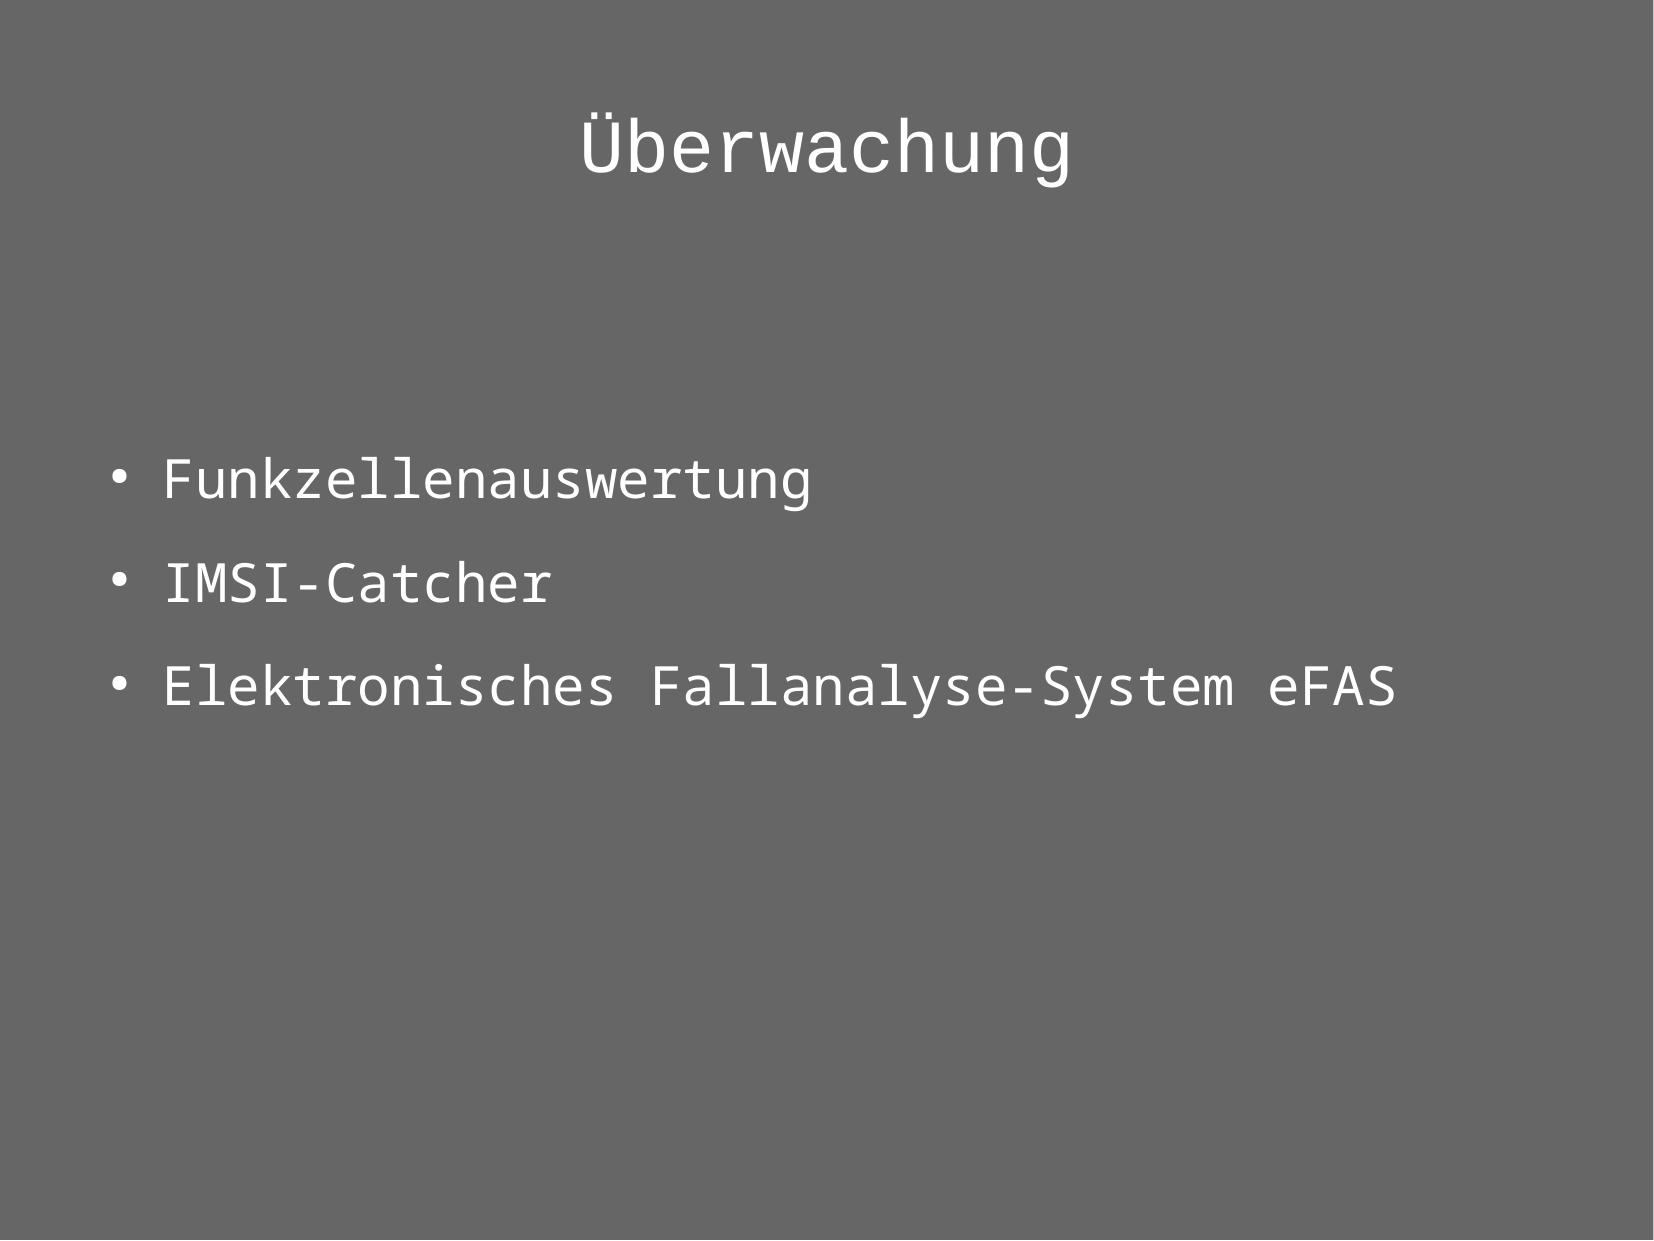

# Überwachung
Funkzellenauswertung
IMSI-Catcher
Elektronisches Fallanalyse-System eFAS